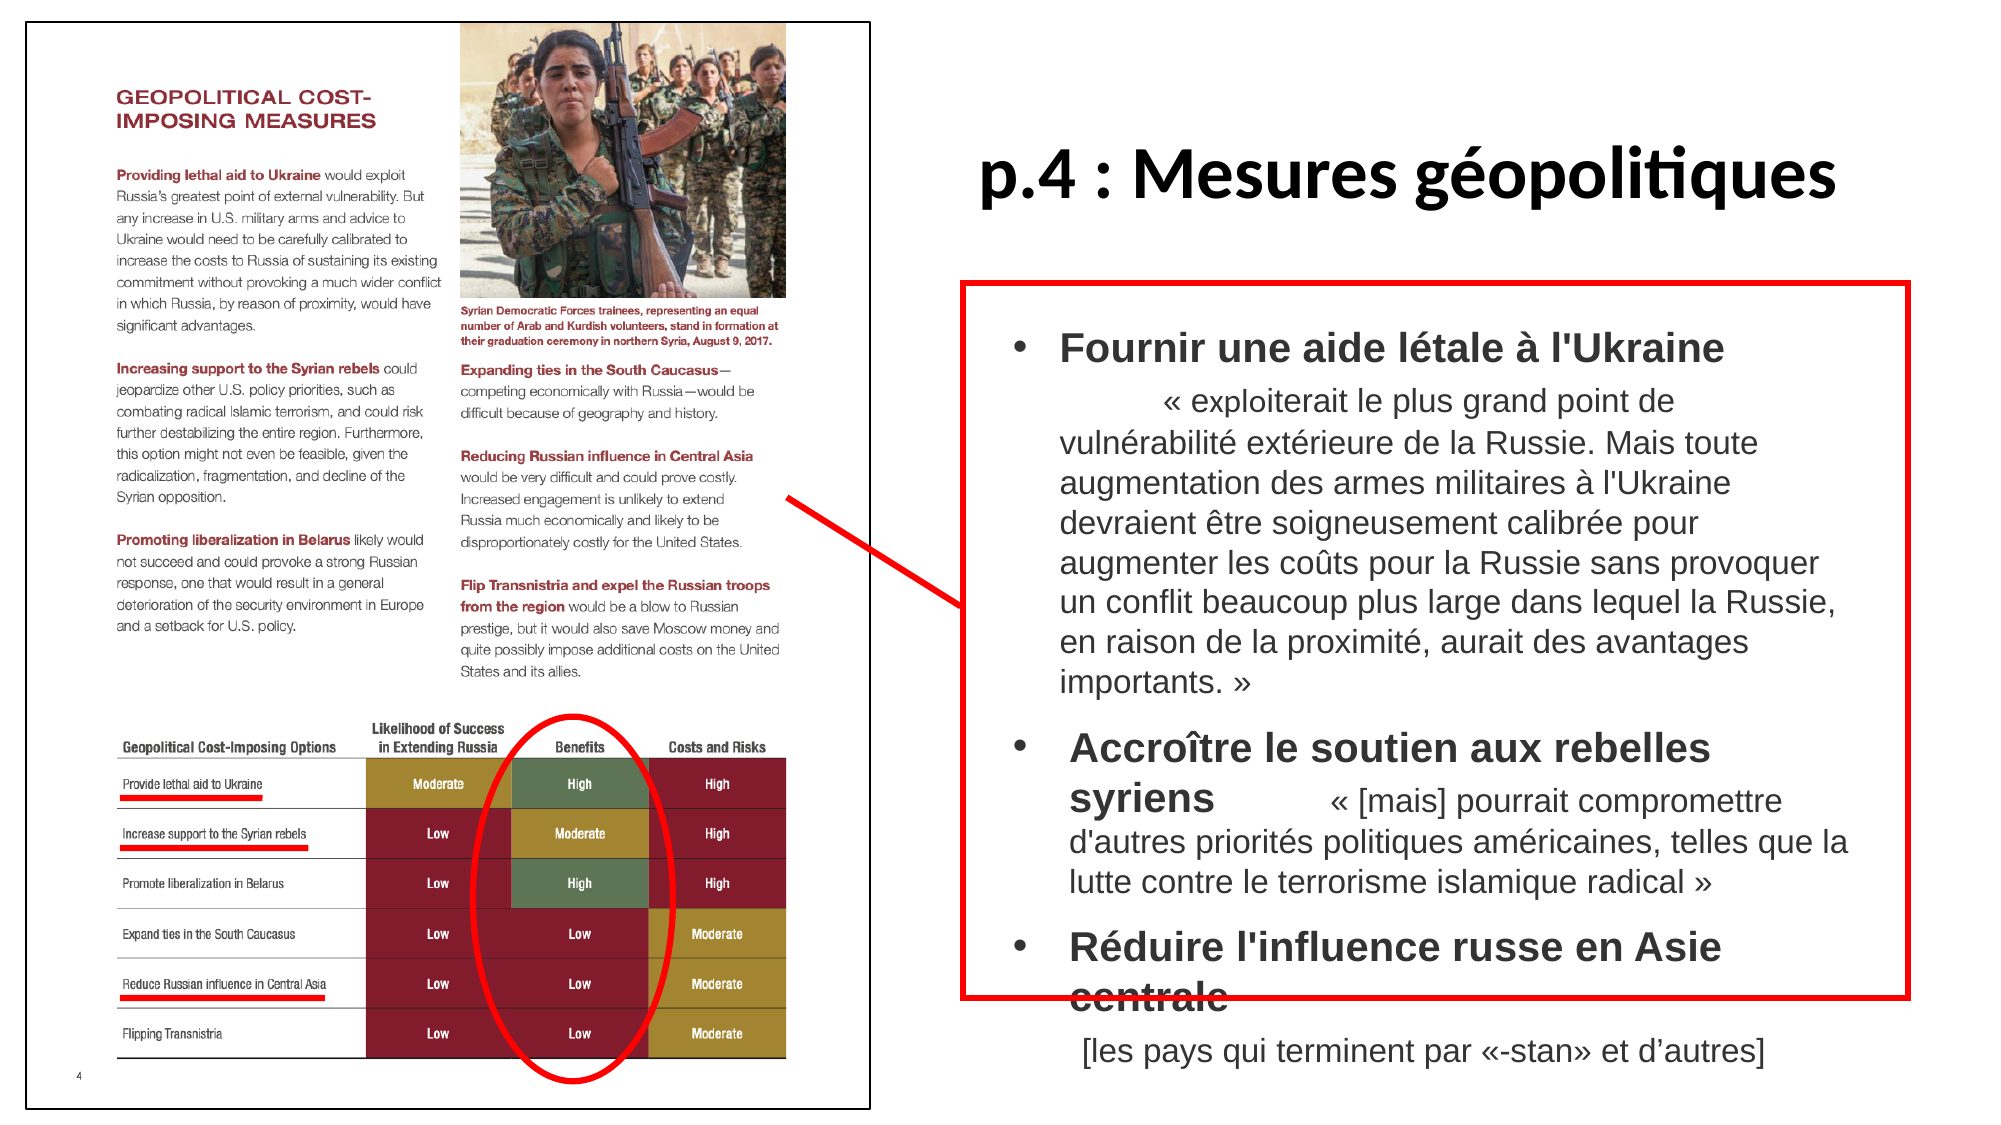

# p.4 : Mesures géopolitiques
Fournir une aide létale à l'Ukraine « exploiterait le plus grand point de vulnérabilité extérieure de la Russie. Mais toute augmentation des armes militaires à l'Ukraine devraient être soigneusement calibrée pour augmenter les coûts pour la Russie sans provoquer un conflit beaucoup plus large dans lequel la Russie, en raison de la proximité, aurait des avantages importants. »
Accroître le soutien aux rebelles syriens « [mais] pourrait compromettre d'autres priorités politiques américaines, telles que la lutte contre le terrorisme islamique radical »
Réduire l'influence russe en Asie centrale
 [les pays qui terminent par «-stan» et d’autres]